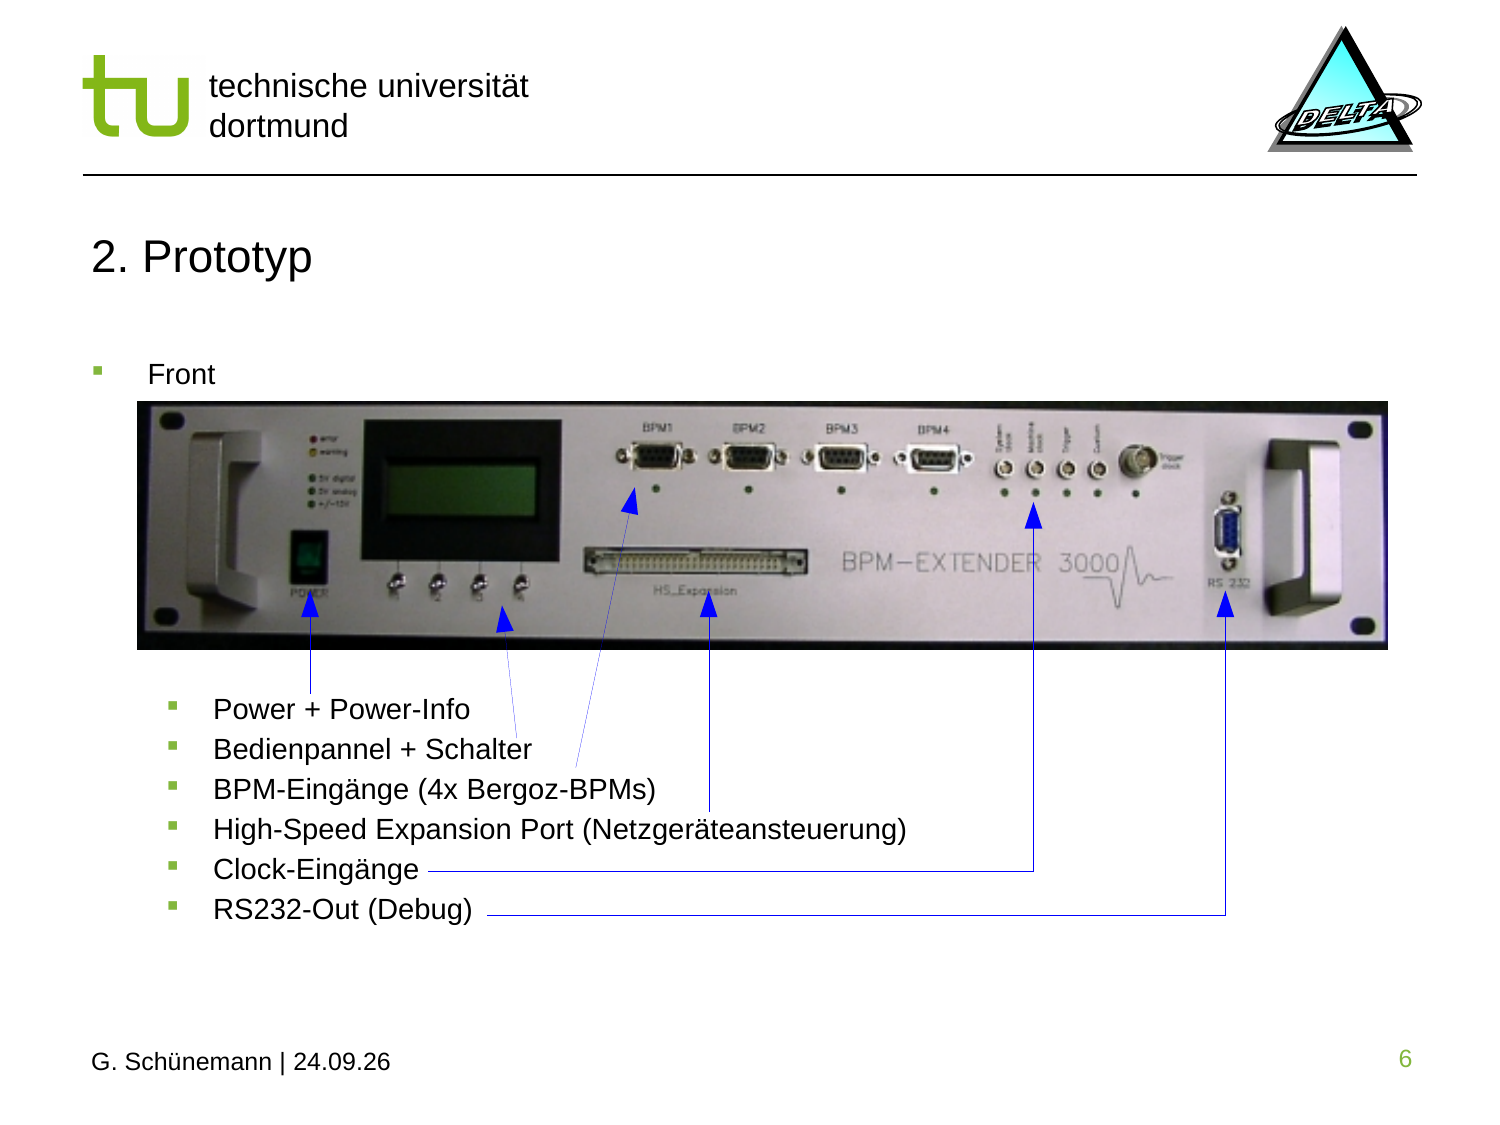

# 2. Prototyp
Front
Power + Power-Info
Bedienpannel + Schalter
BPM-Eingänge (4x Bergoz-BPMs)
High-Speed Expansion Port (Netzgeräteansteuerung)
Clock-Eingänge
RS232-Out (Debug)